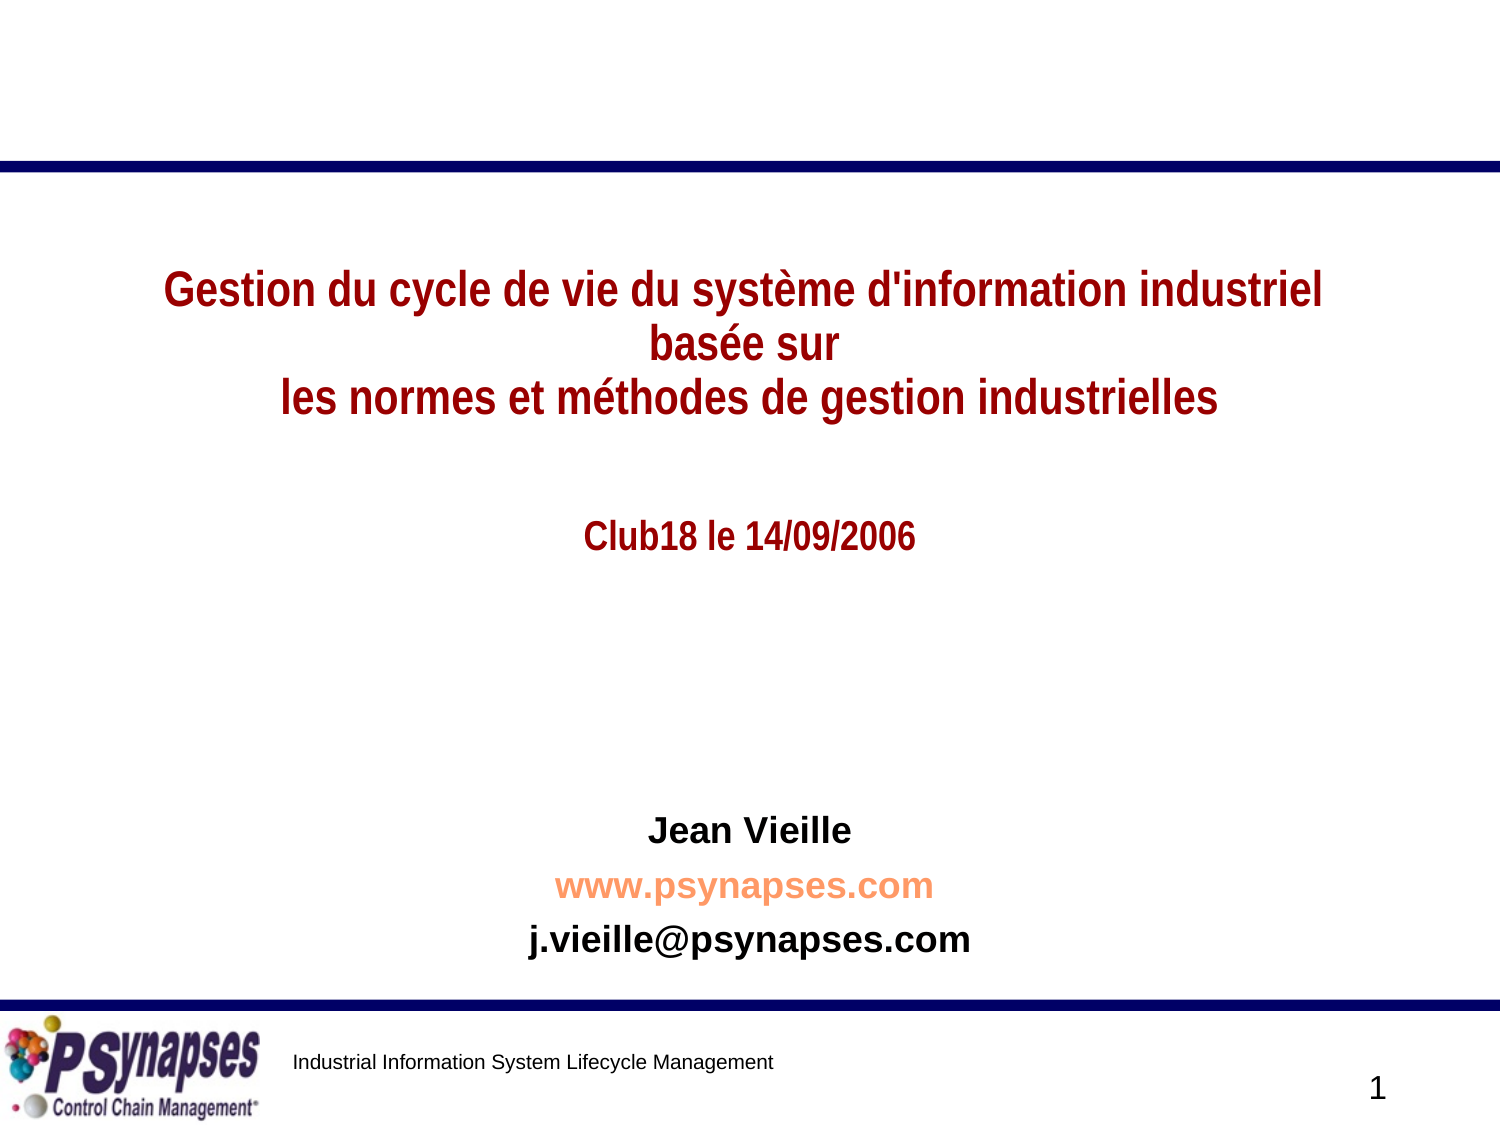

# Gestion du cycle de vie du système d'information industriel basée sur les normes et méthodes de gestion industrielles Club18 le 14/09/2006
Jean Vieille
www.psynapses.com
j.vieille@psynapses.com